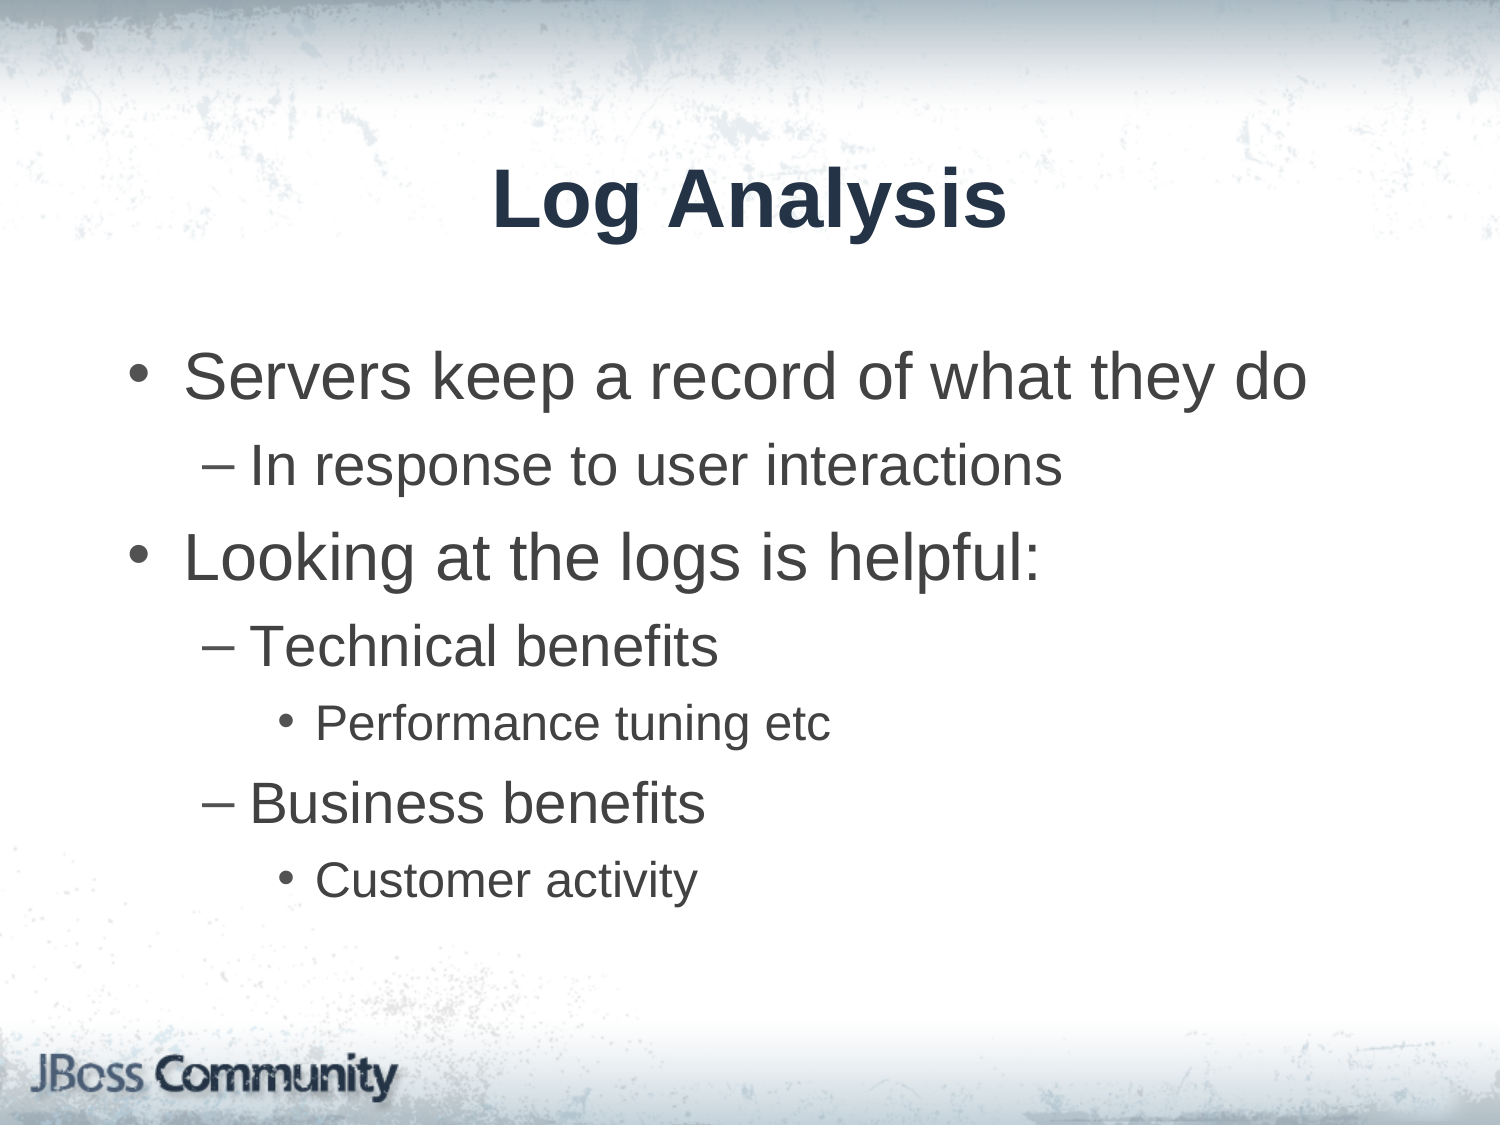

# Log Analysis
Servers keep a record of what they do
In response to user interactions
Looking at the logs is helpful:
Technical benefits
Performance tuning etc
Business benefits
Customer activity